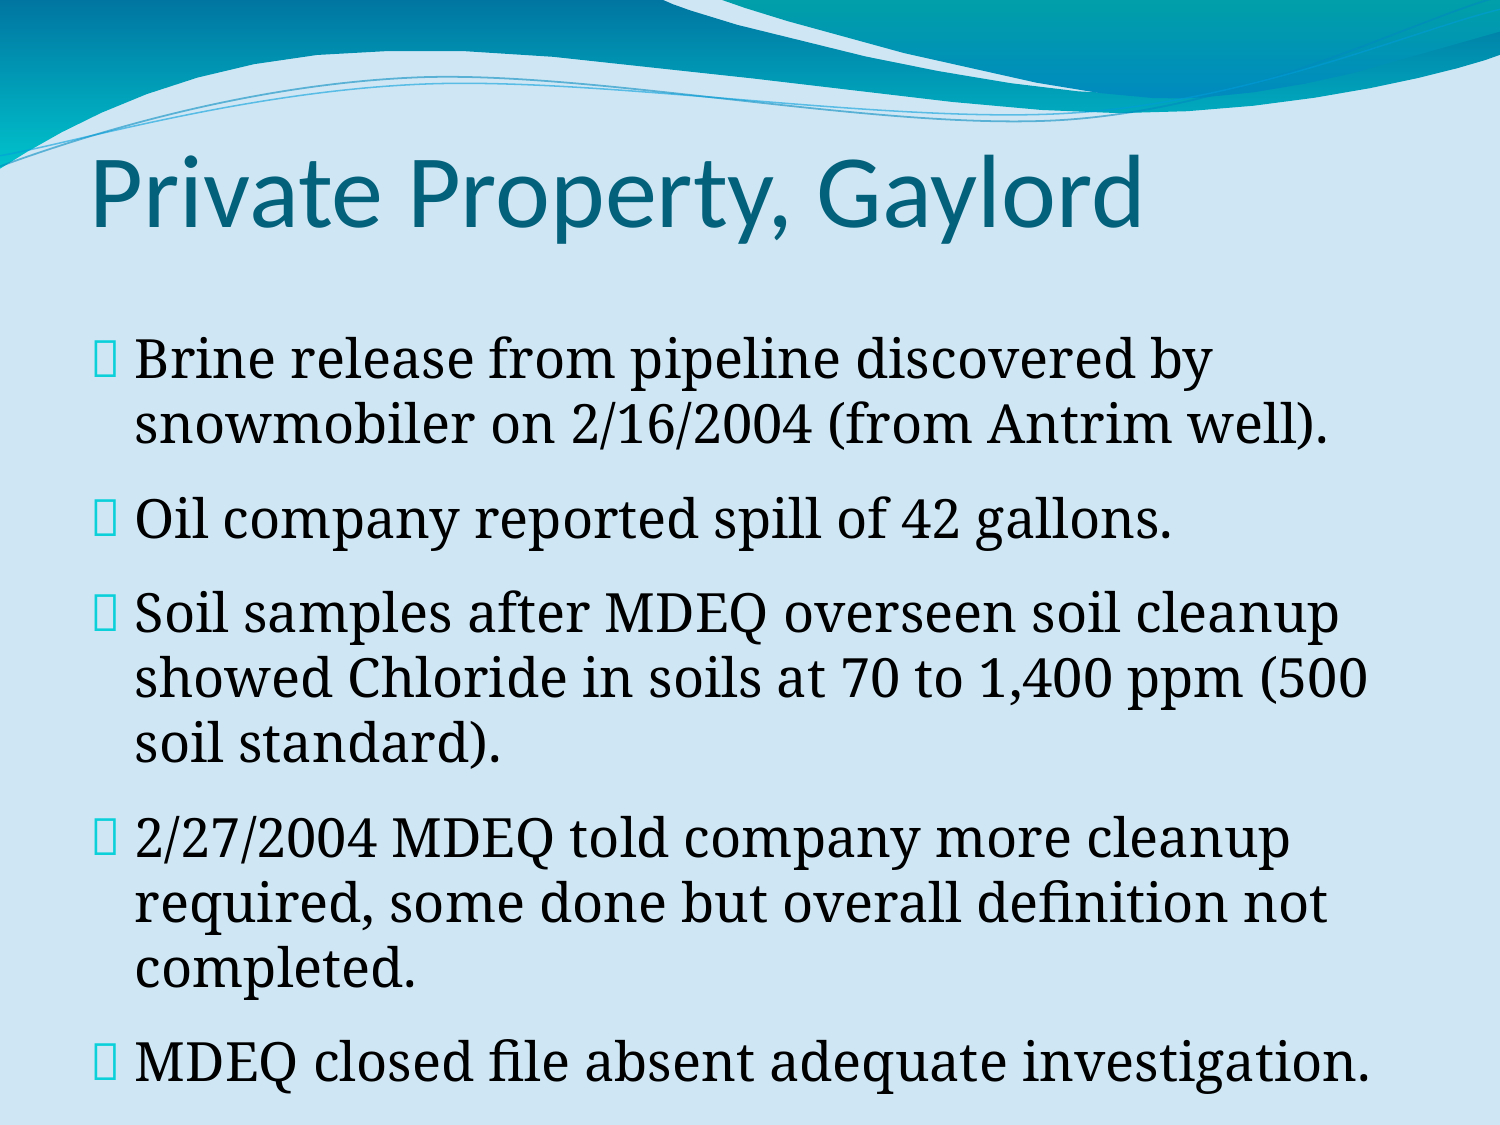

# Private Property, Gaylord
Brine release from pipeline discovered by snowmobiler on 2/16/2004 (from Antrim well).
Oil company reported spill of 42 gallons.
Soil samples after MDEQ overseen soil cleanup showed Chloride in soils at 70 to 1,400 ppm (500 soil standard).
2/27/2004 MDEQ told company more cleanup required, some done but overall definition not completed.
MDEQ closed file absent adequate investigation.